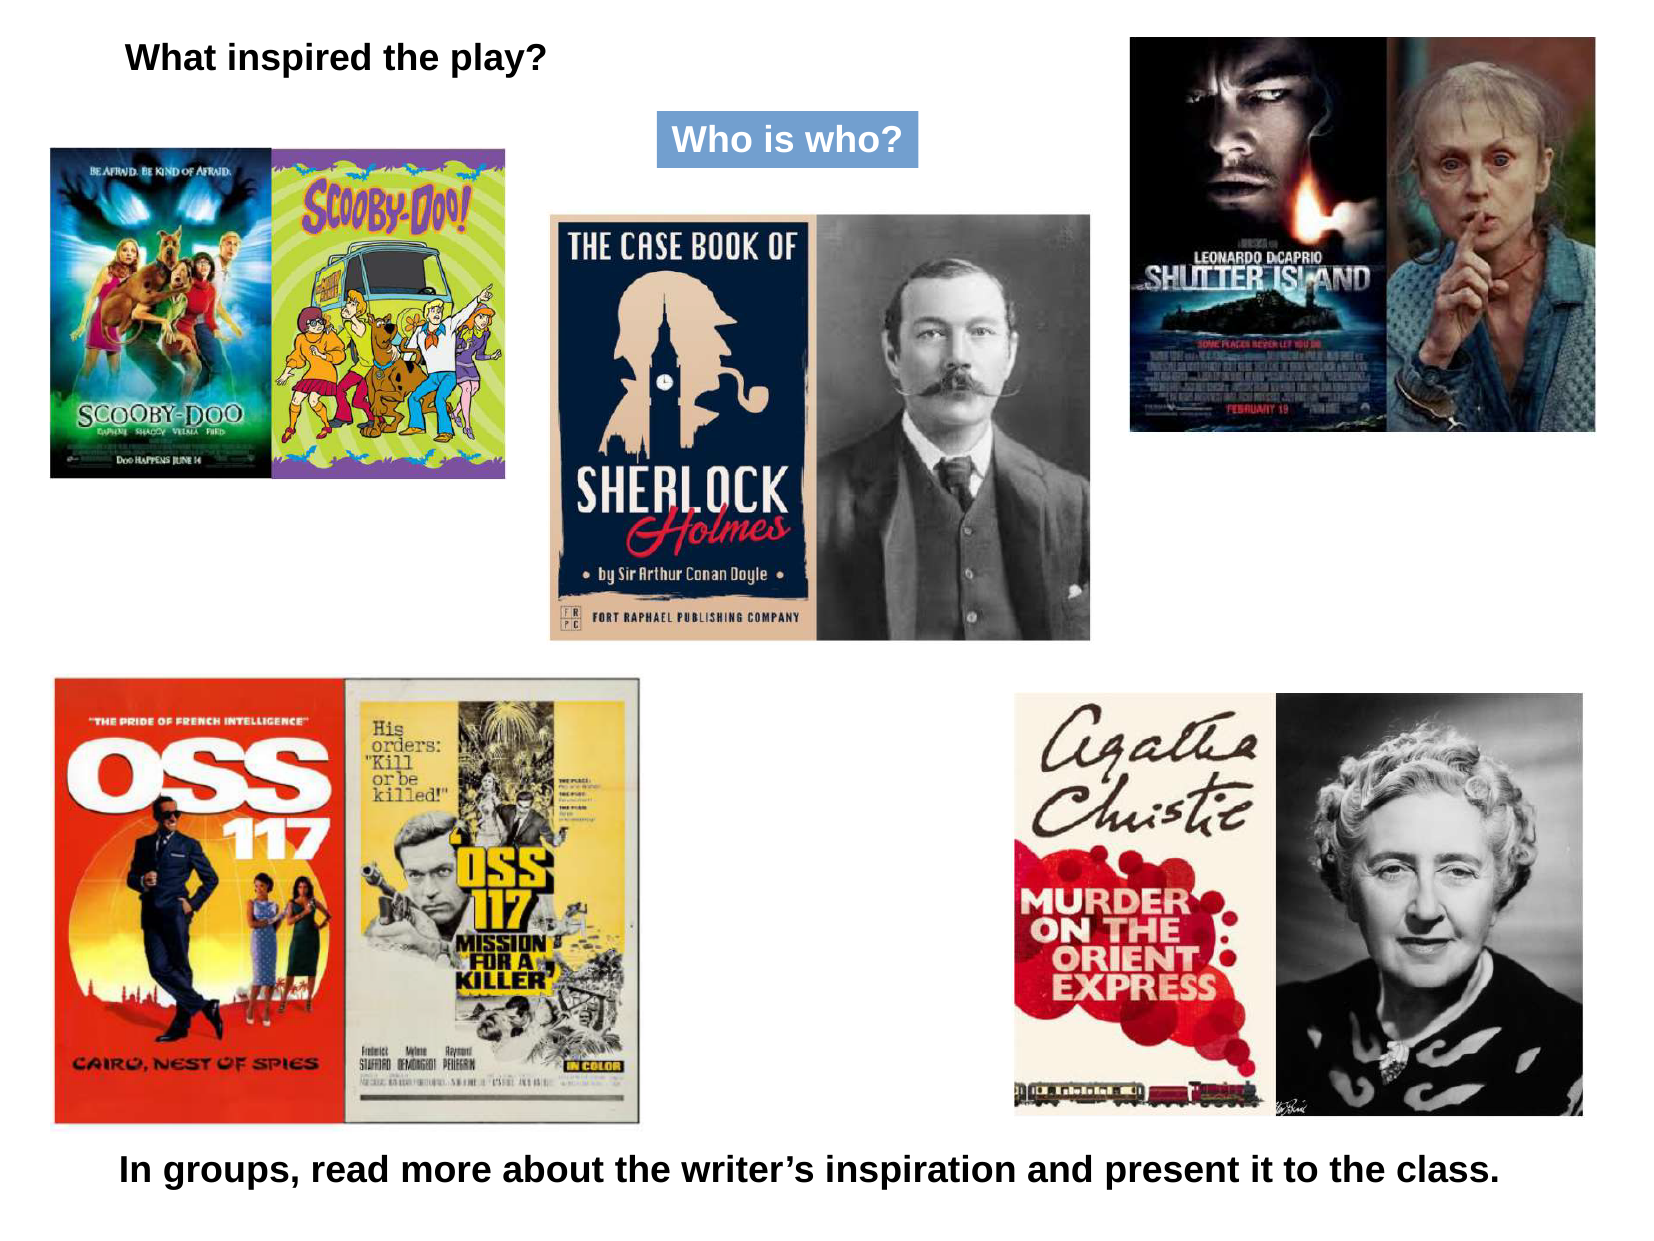

Découverte de l’inspiration en classe entière
Puis travail de groupe pour découvrir en détail → présentation à la classe
What inspired the play?
Who is who?
In groups, read more about the writer’s inspiration and present it to the class.